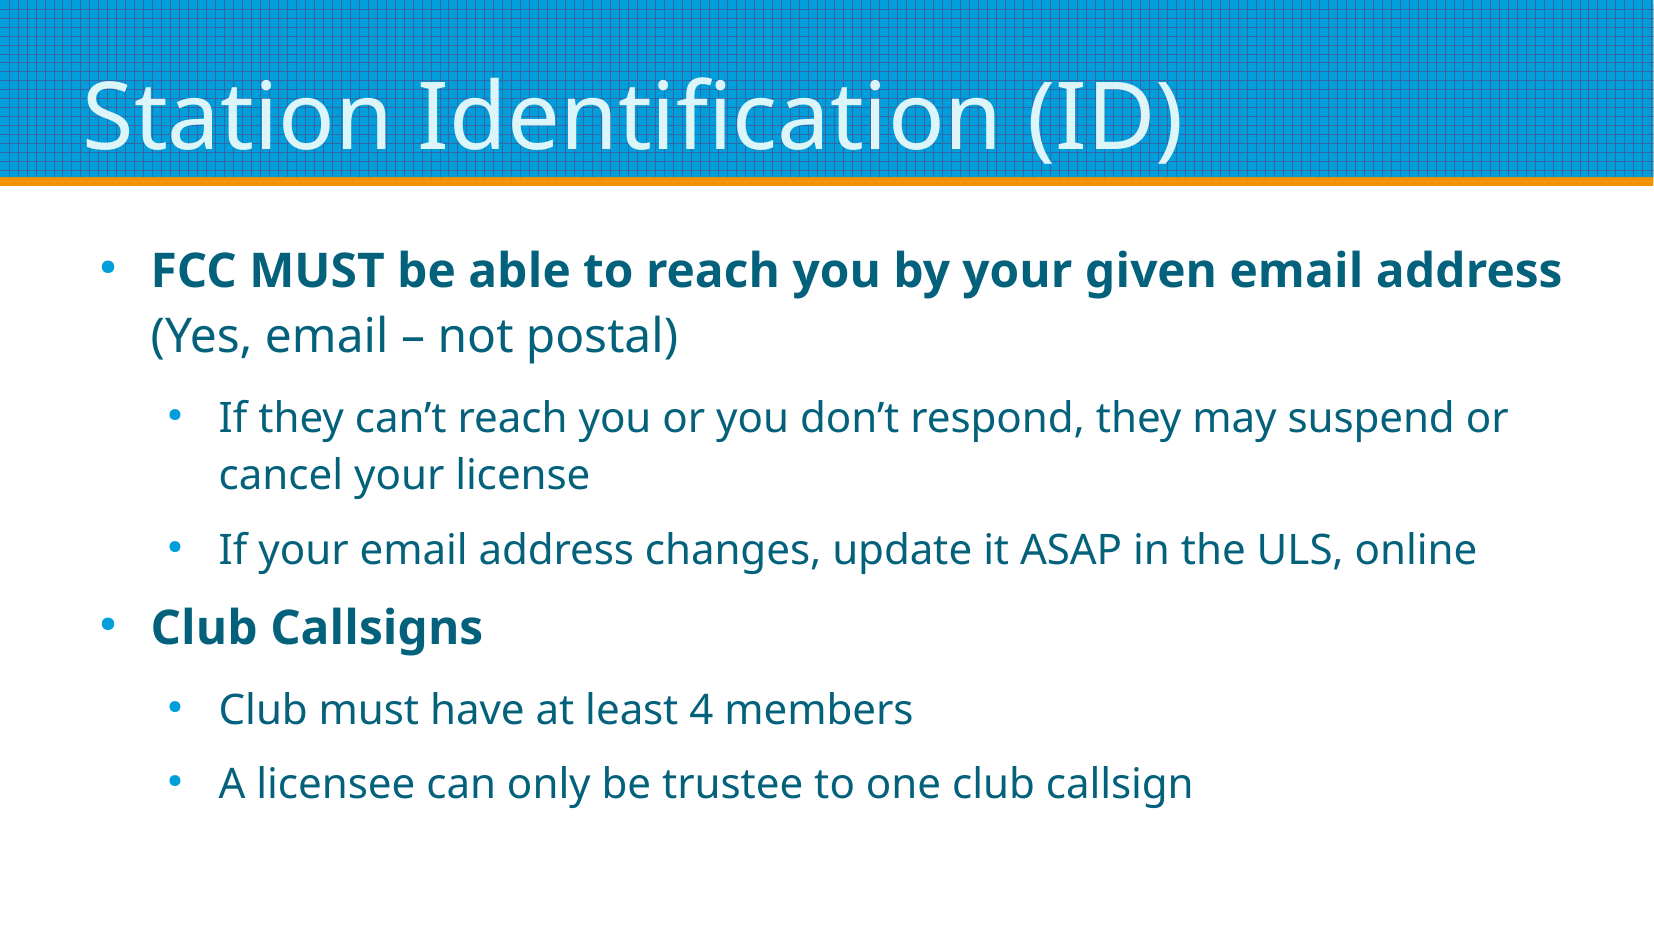

# Station Identification (ID)
FCC MUST be able to reach you by your given email address (Yes, email – not postal)
If they can’t reach you or you don’t respond, they may suspend or cancel your license
If your email address changes, update it ASAP in the ULS, online
Club Callsigns
Club must have at least 4 members
A licensee can only be trustee to one club callsign